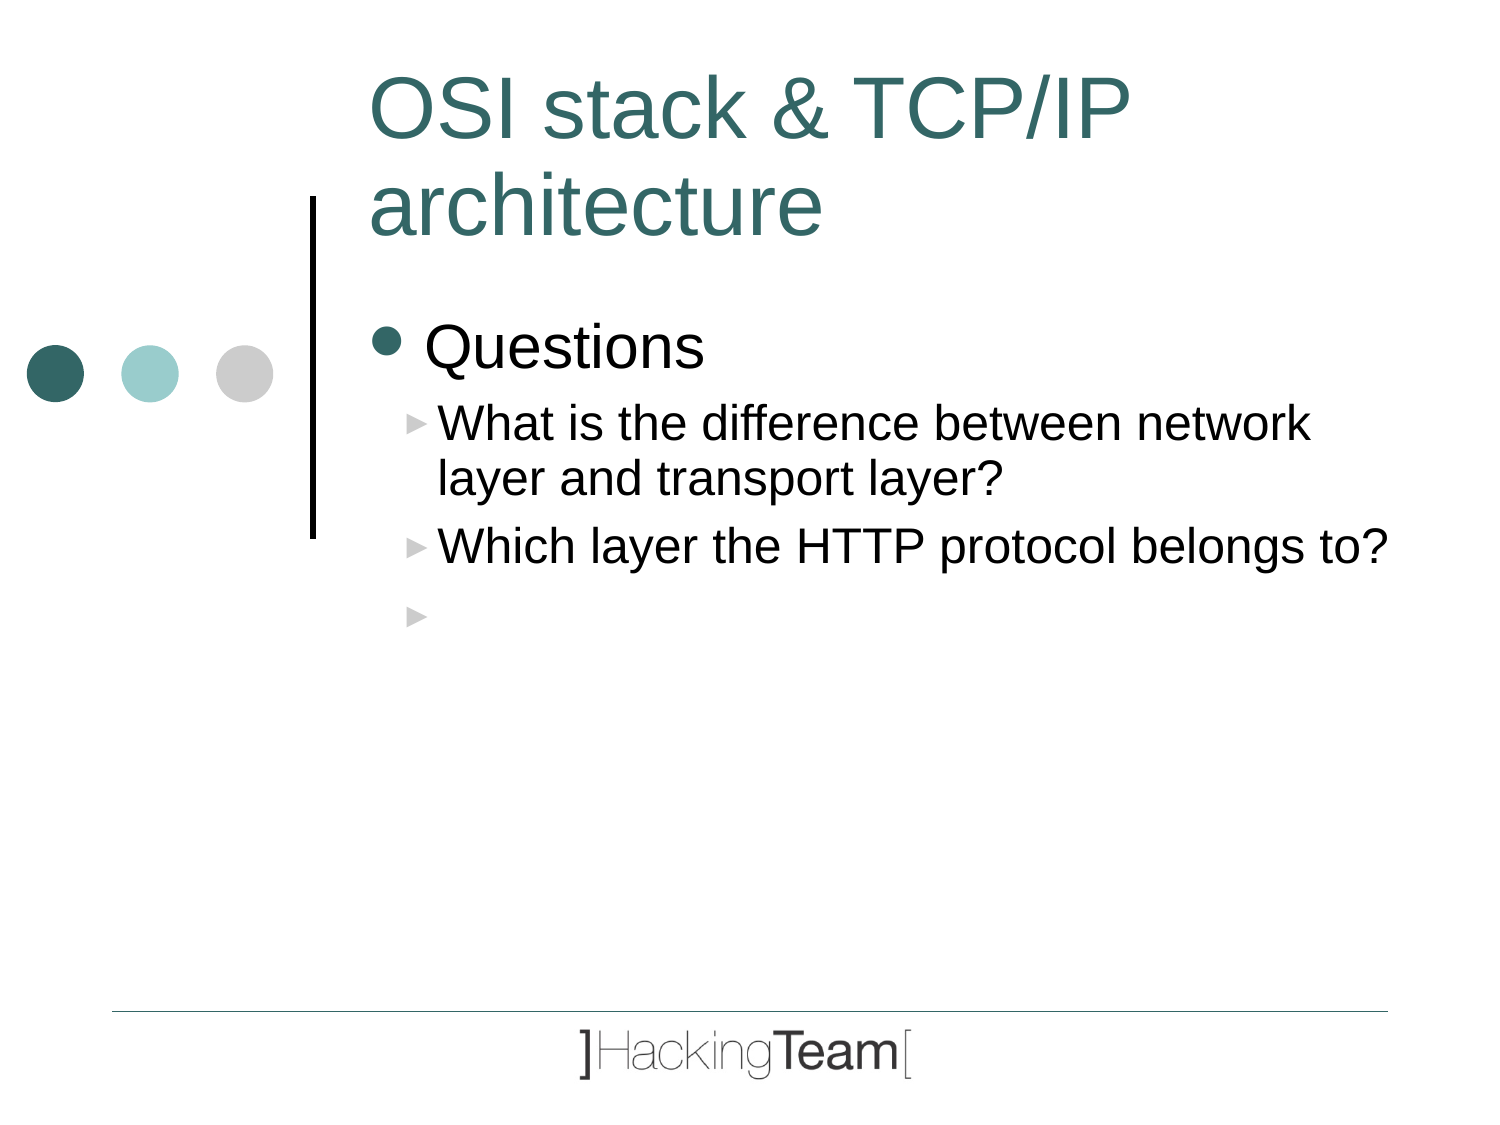

# OSI stack & TCP/IP architecture
Questions
What is the difference between network layer and transport layer?
Which layer the HTTP protocol belongs to?